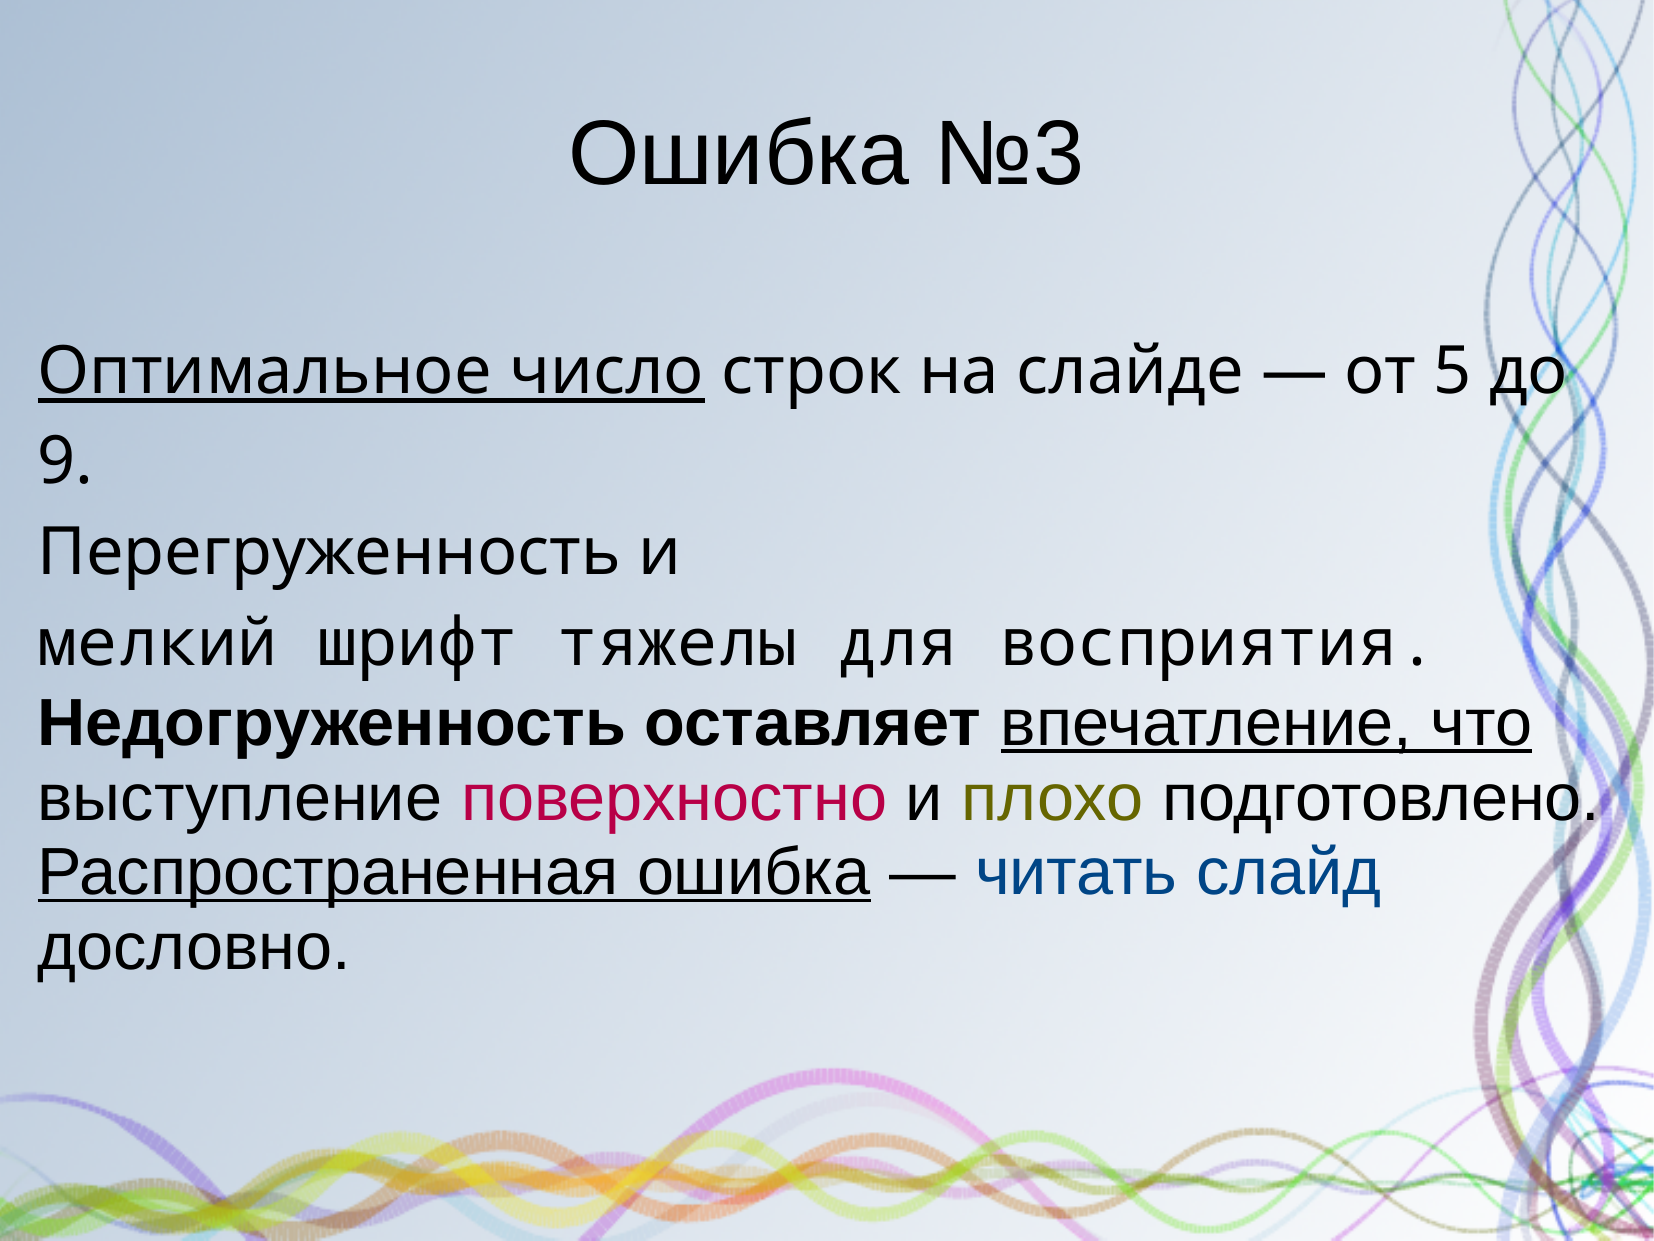

# Ошибка №3
Оптимальное число строк на слайде — от 5 до 9.
Перегруженность и
мелкий шрифт тяжелы для восприятия. Недогруженность оставляет впечатление, что выступление поверхностно и плохо подготовлено.
Распространенная ошибка — читать слайд дословно.